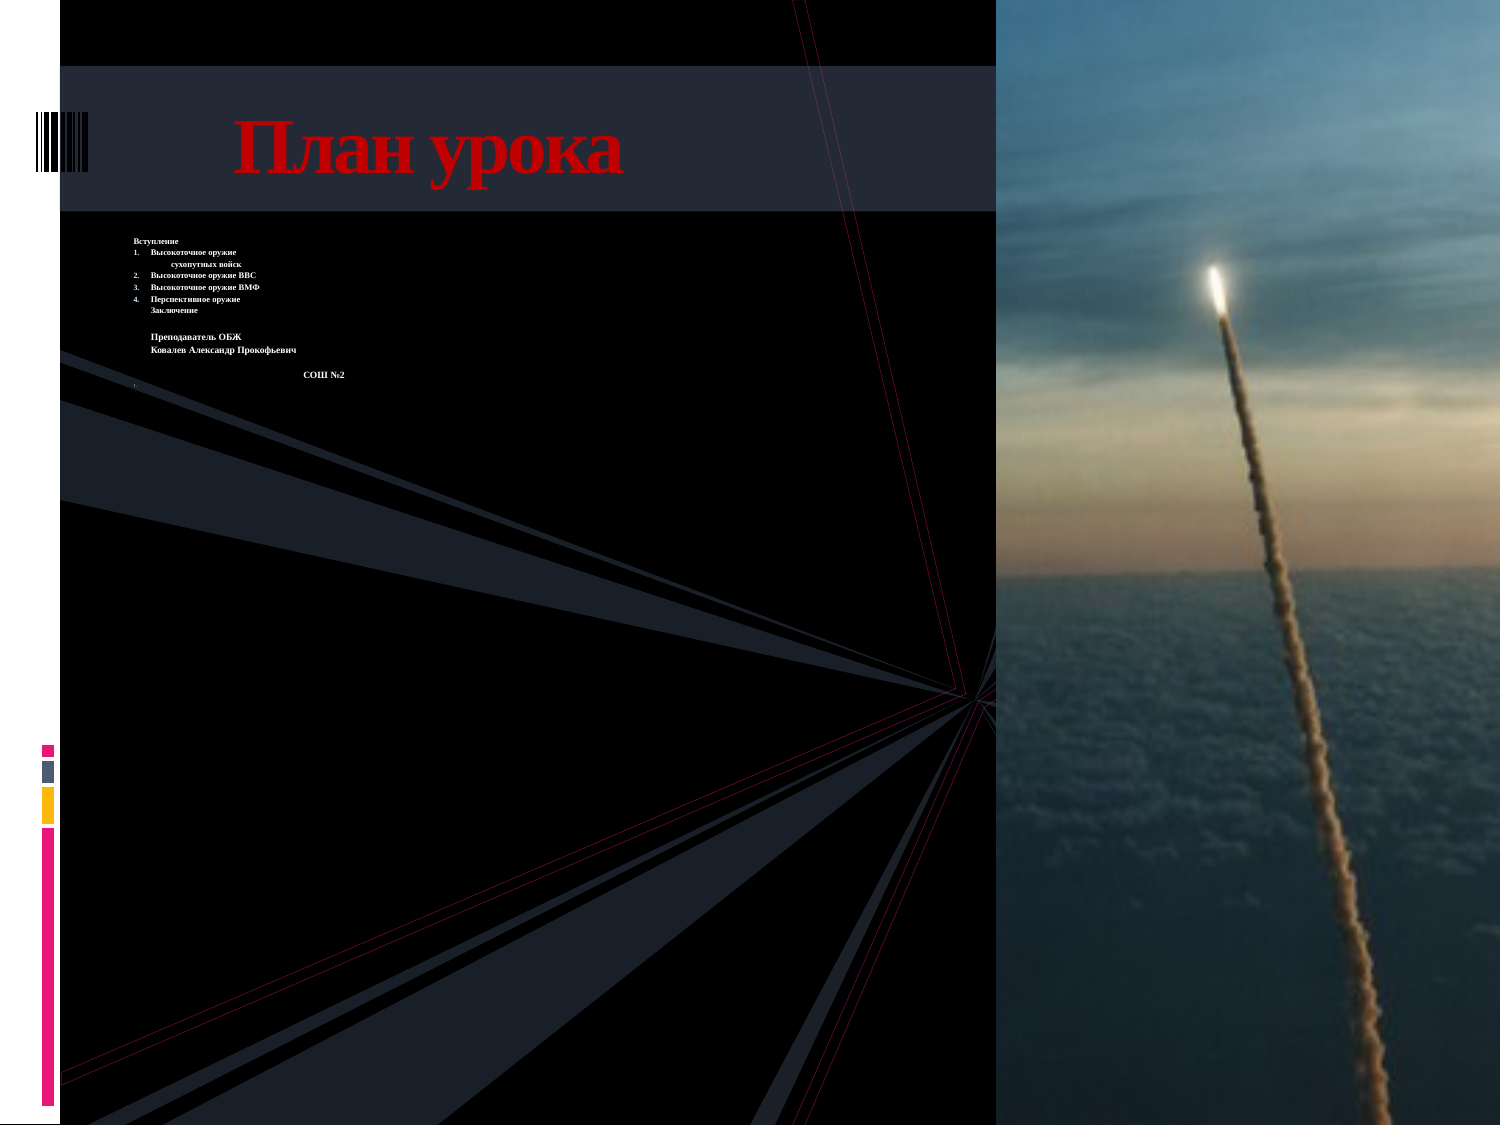

План урока
# Вступление
Высокоточное оружие
 сухопутных войск
Высокоточное оружие ВВС
Высокоточное оружие ВМФ
Перспективное оружие
Заключение
Преподаватель ОБЖ
Ковалев Александр Прокофьевич
 СОШ №2